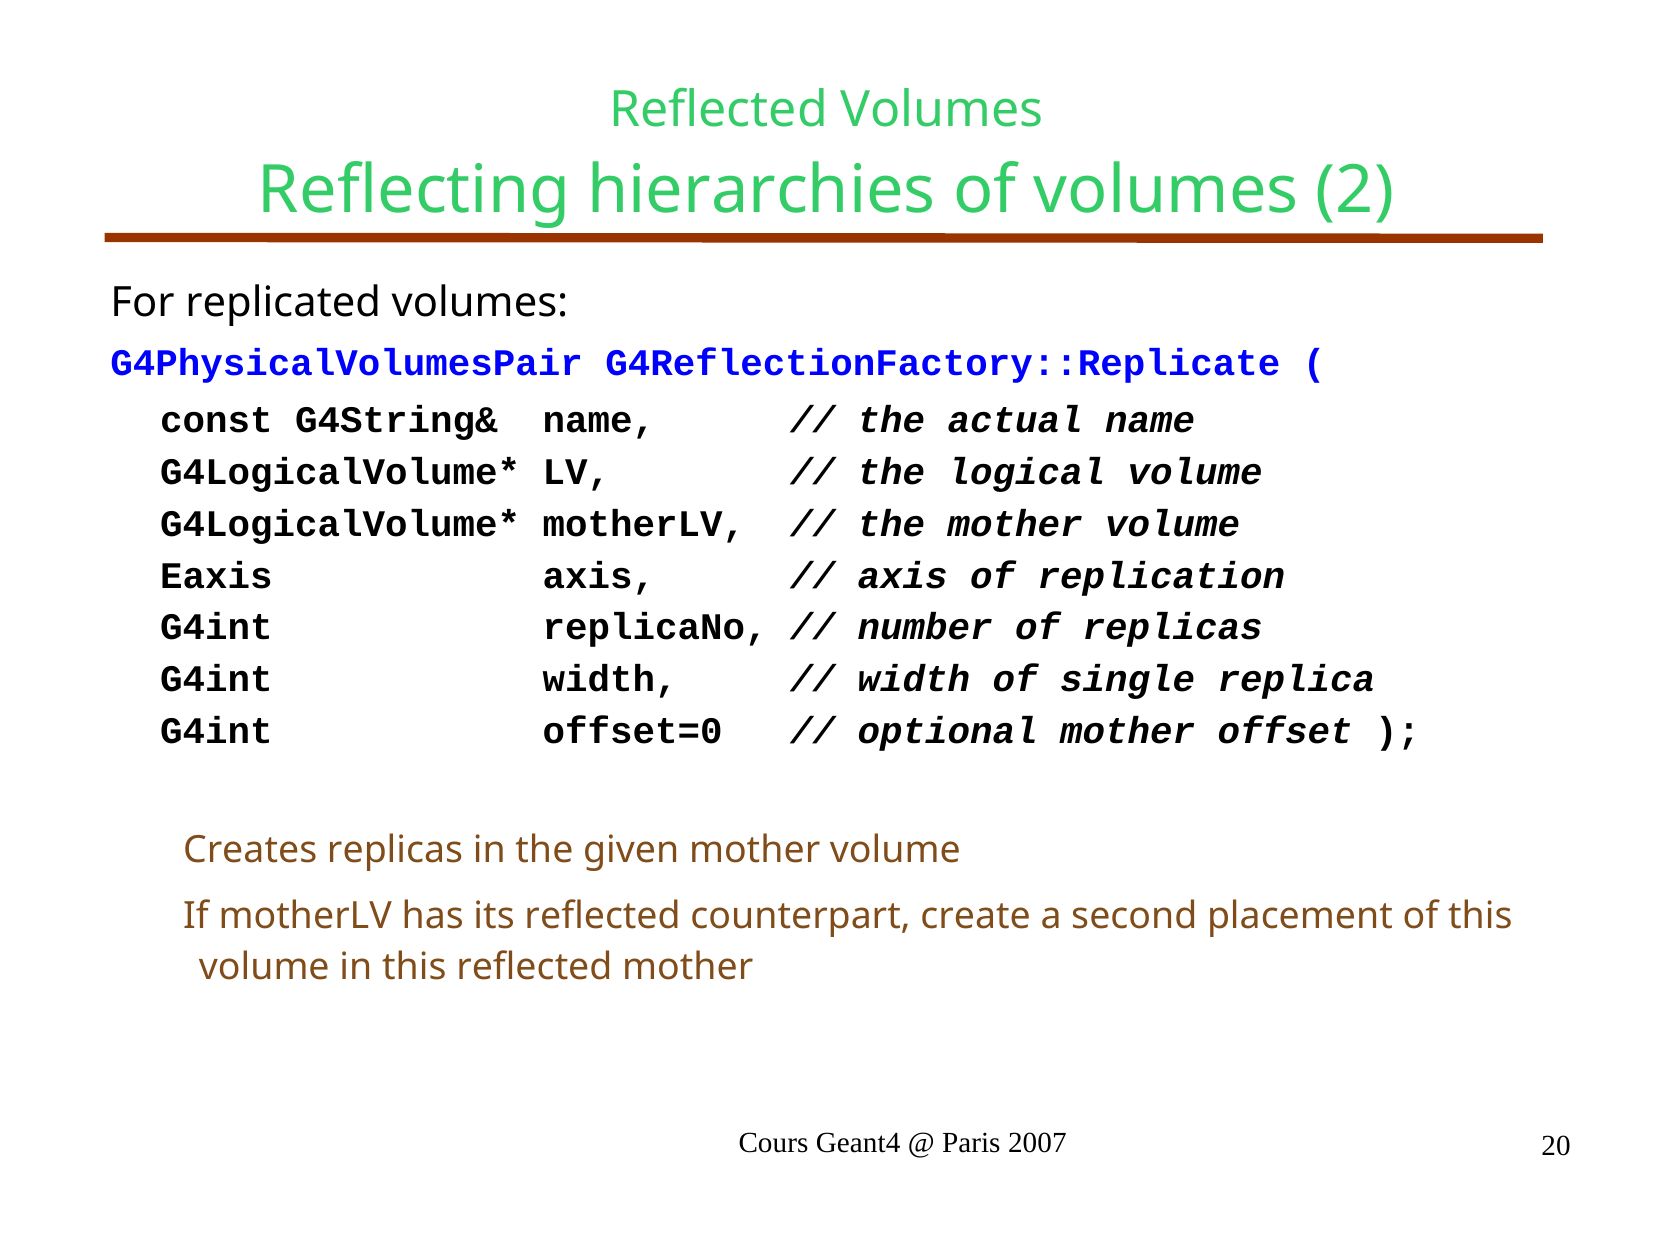

# Reflected Volumes Reflecting hierarchies of volumes (2)
For replicated volumes:
G4PhysicalVolumesPair G4ReflectionFactory::Replicate (
 const G4String& name, // the actual name
 G4LogicalVolume* LV, // the logical volume
 G4LogicalVolume* motherLV, // the mother volume
 Eaxis axis, // axis of replication
 G4int replicaNo, // number of replicas
 G4int width, // width of single replica
 G4int offset=0 // optional mother offset );
 Creates replicas in the given mother volume
 If motherLV has its reflected counterpart, create a second placement of this volume in this reflected mother
Cours Geant4 @ Paris 2007
20